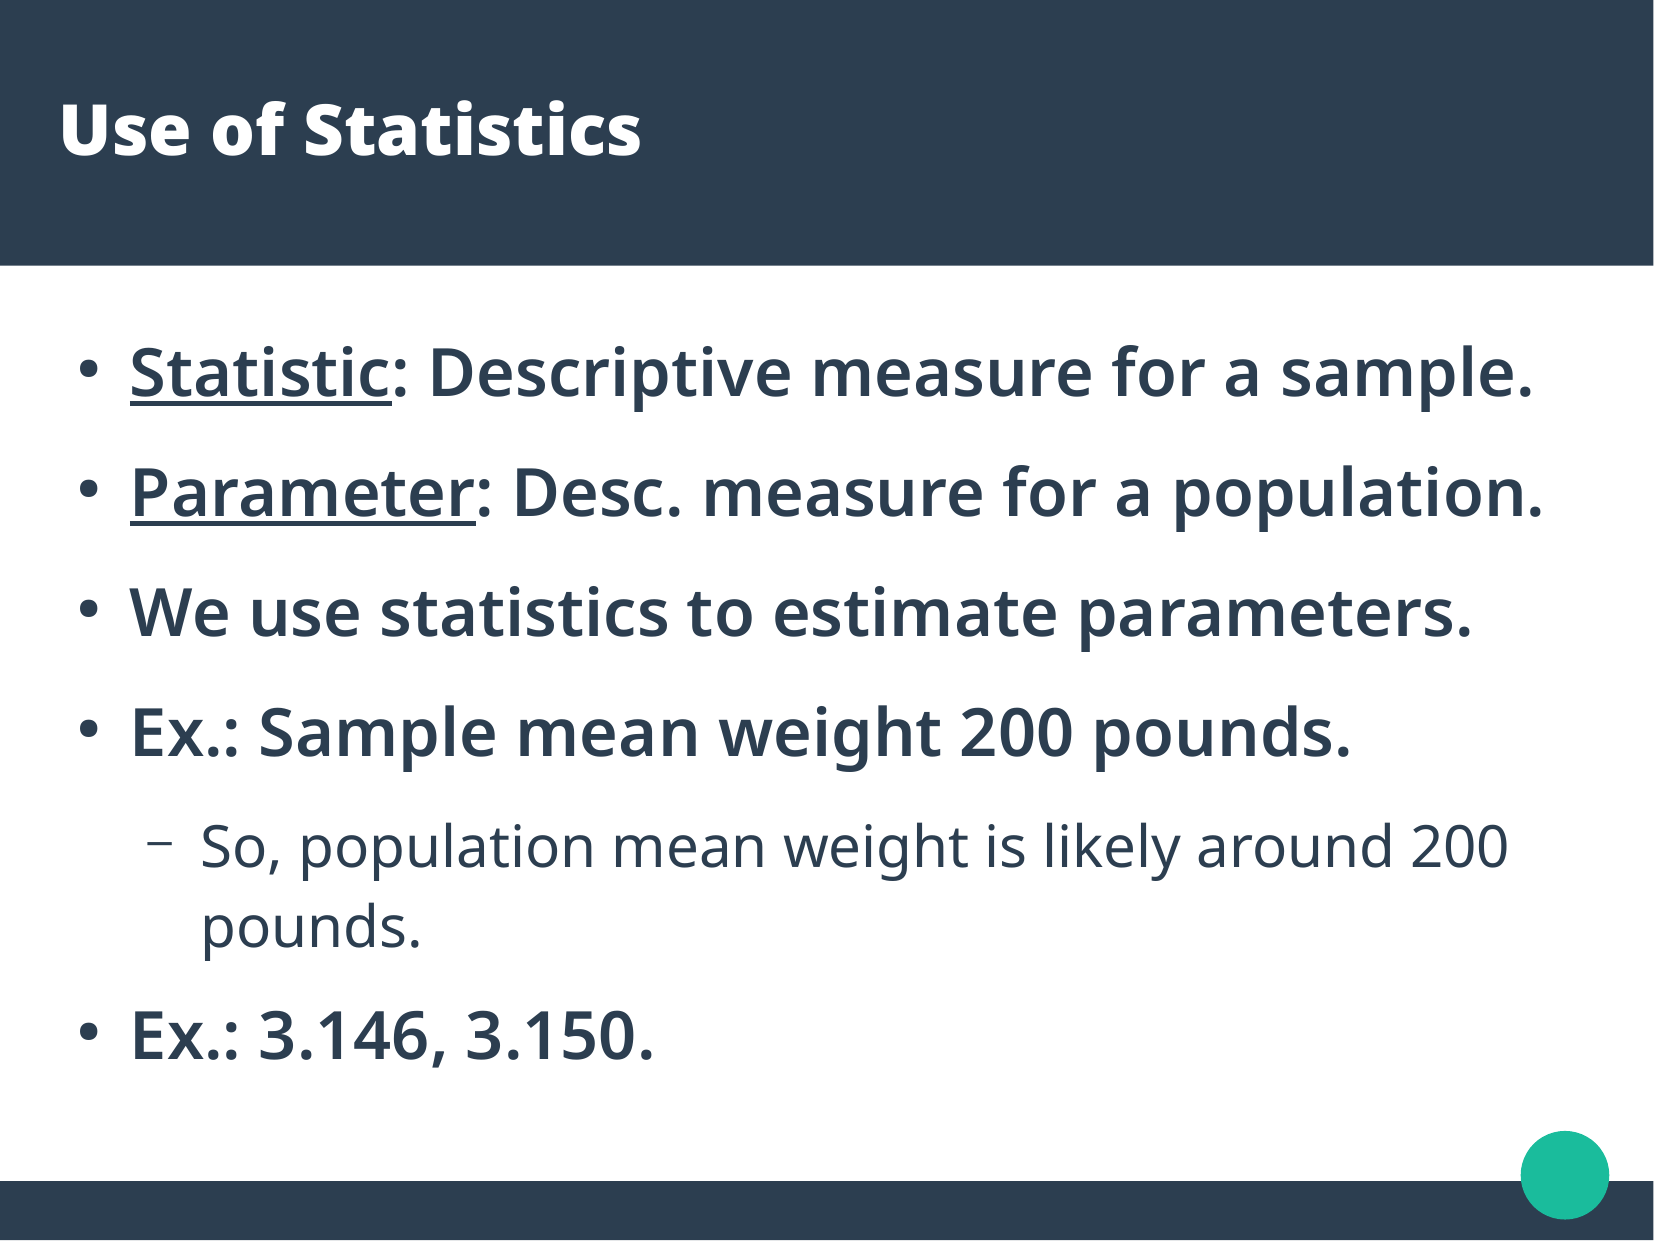

# Use of Statistics
Statistic: Descriptive measure for a sample.
Parameter: Desc. measure for a population.
We use statistics to estimate parameters.
Ex.: Sample mean weight 200 pounds.
So, population mean weight is likely around 200 pounds.
Ex.: 3.146, 3.150.